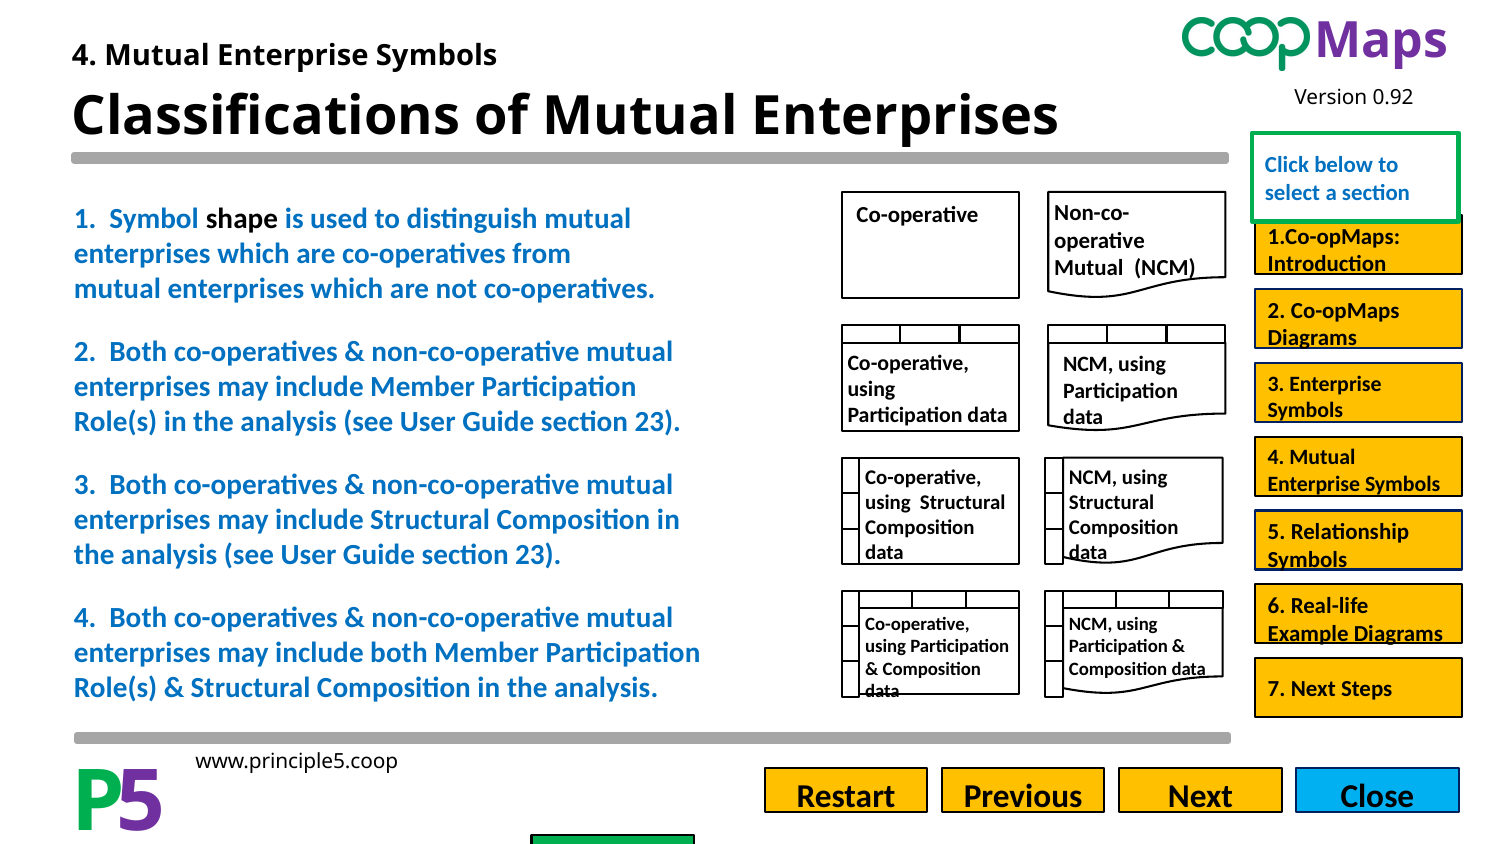

Maps
4. Mutual Enterprise Symbols
Classifications of Mutual Enterprises
Version 0.92
Click below to select a section
1. Symbol shape is used to distinguish mutual
enterprises which are co-operatives from
mutual enterprises which are not co-operatives.
Co-operative
Non-co-operative Mutual (NCM)
1.Co-opMaps: Introduction
2. Co-opMaps Diagrams
2. Both co-operatives & non-co-operative mutual enterprises may include Member Participation Role(s) in the analysis (see User Guide section 23).
Co-operative, using Participation data
NCM, using Participation data
3. Enterprise Symbols
4. Mutual Enterprise Symbols
3. Both co-operatives & non-co-operative mutual enterprises may include Structural Composition in the analysis (see User Guide section 23).
Co-operative, using Structural Composition data
NCM, using Structural Composition data
5. Relationship Symbols
6. Real-life Example Diagrams
4. Both co-operatives & non-co-operative mutual enterprises may include both Member Participation Role(s) & Structural Composition in the analysis.
Co-operative, using Participation & Composition data
NCM, using Participation & Composition data
7. Next Steps
P
5
 www.principle5.coop
Restart
Previous
Next
Close
Paused: click
Continue
when ready to proceed.